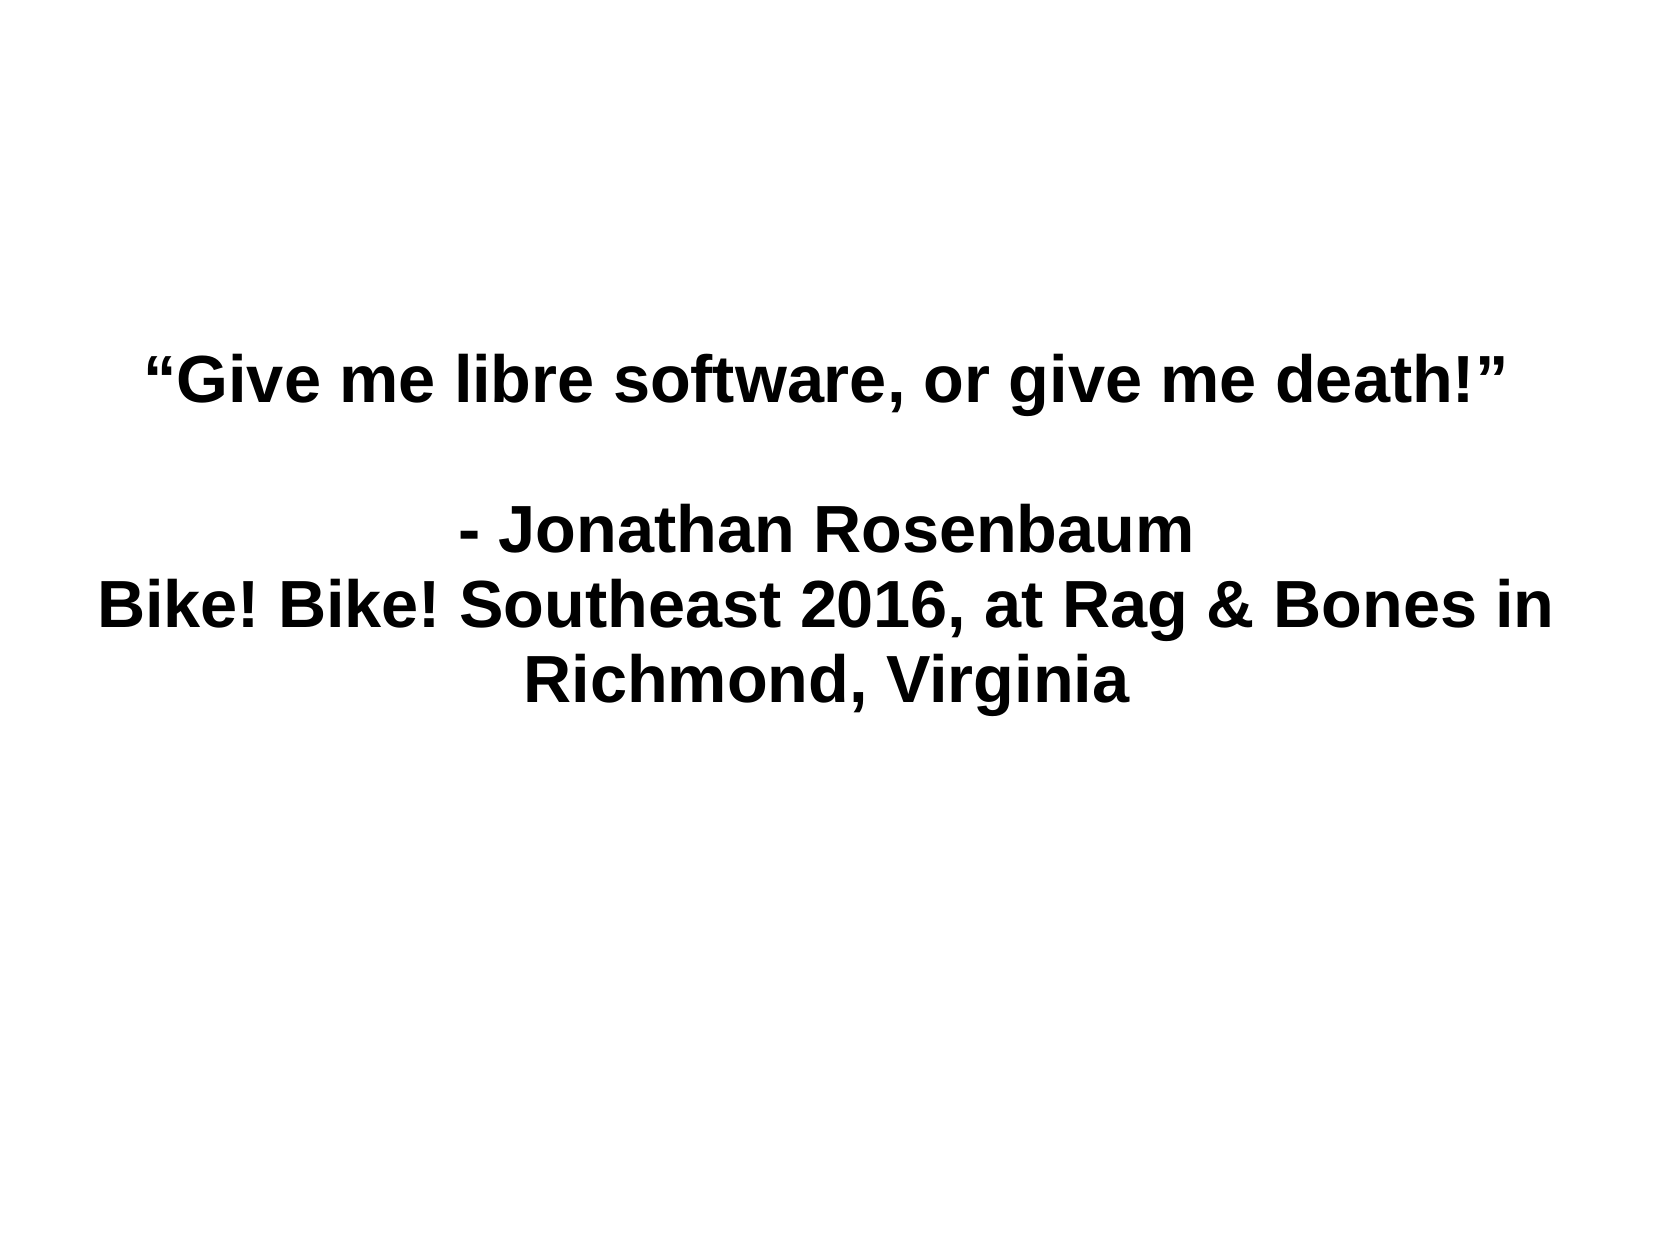

# “Give me libre software, or give me death!”
- Jonathan Rosenbaum
Bike! Bike! Southeast 2016, at Rag & Bones in Richmond, Virginia